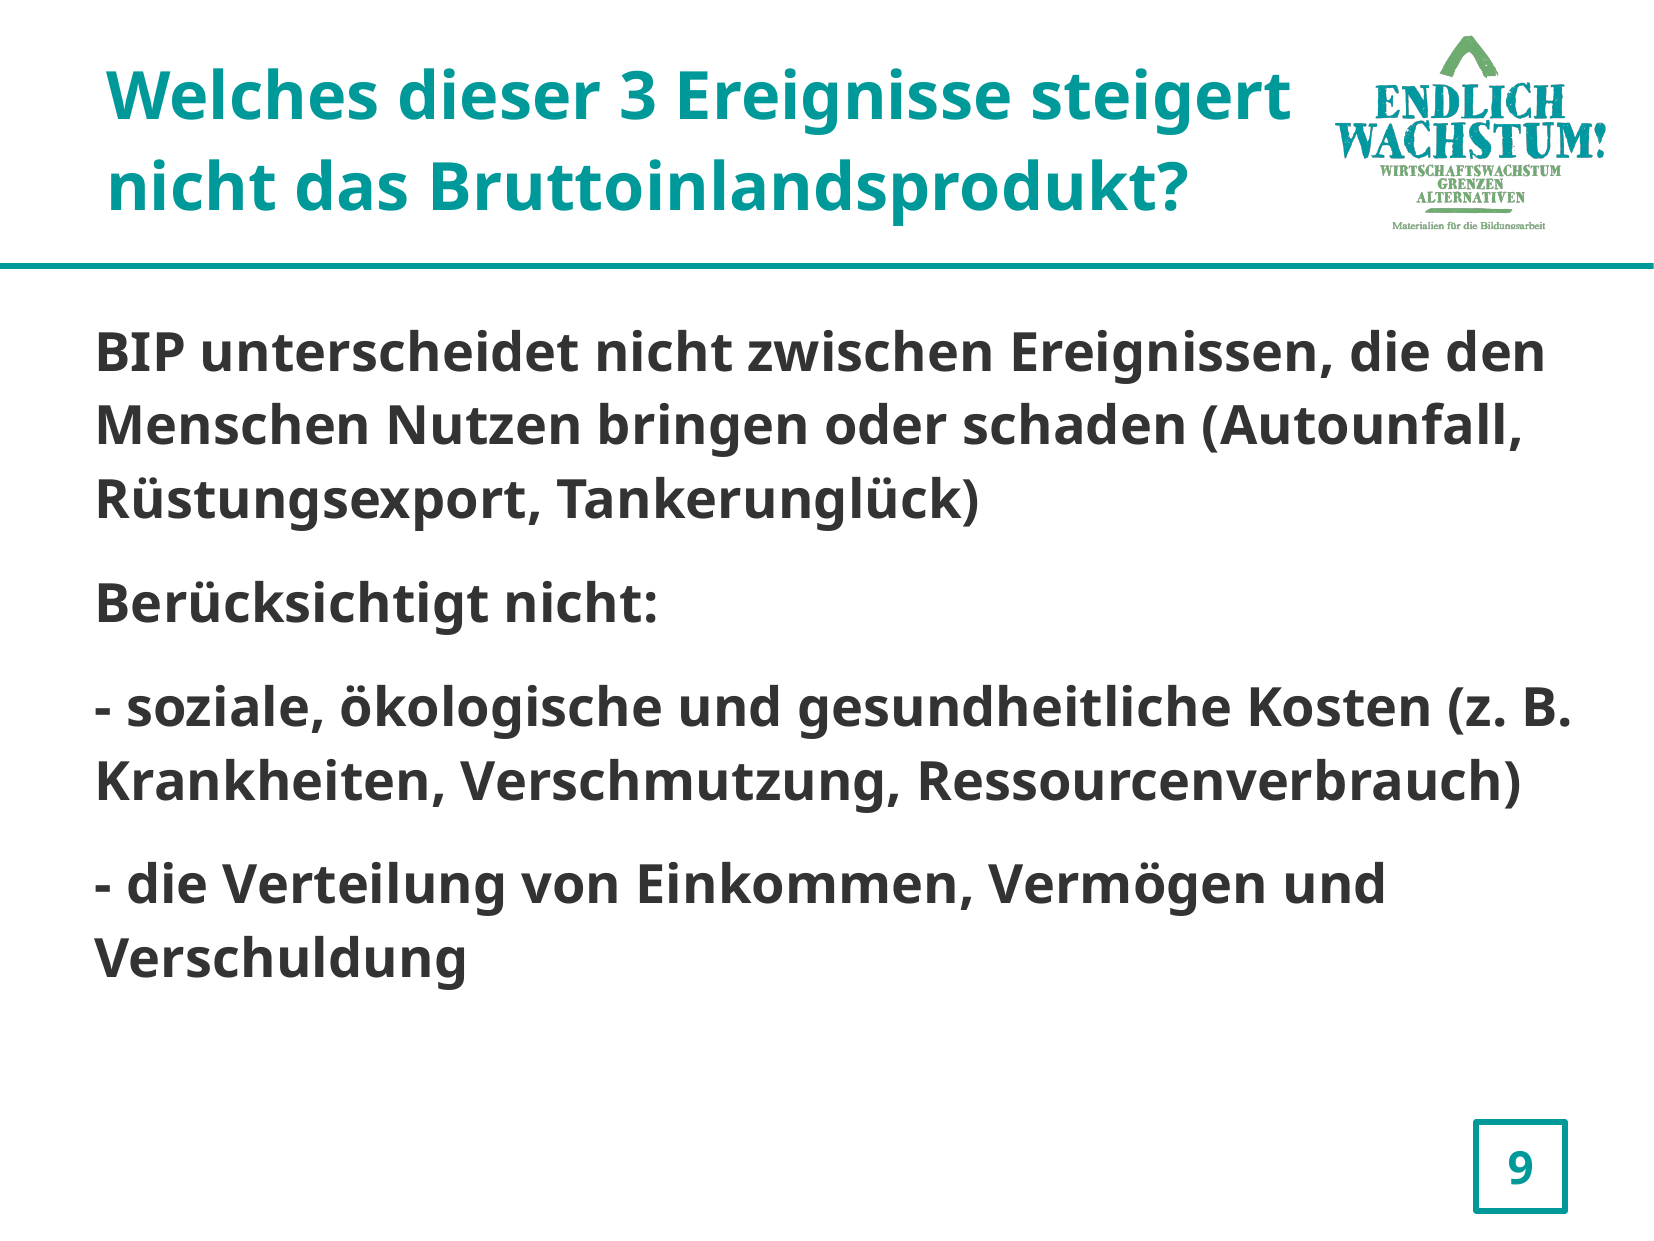

Welches dieser 3 Ereignisse steigert nicht das Bruttoinlandsprodukt?
# BIP unterscheidet nicht zwischen Ereignissen, die den Menschen Nutzen bringen oder schaden (Autounfall, Rüstungsexport, Tankerunglück)
Berücksichtigt nicht:
- soziale, ökologische und gesundheitliche Kosten (z. B. Krankheiten, Verschmutzung, Ressourcenverbrauch)
- die Verteilung von Einkommen, Vermögen und Verschuldung
9